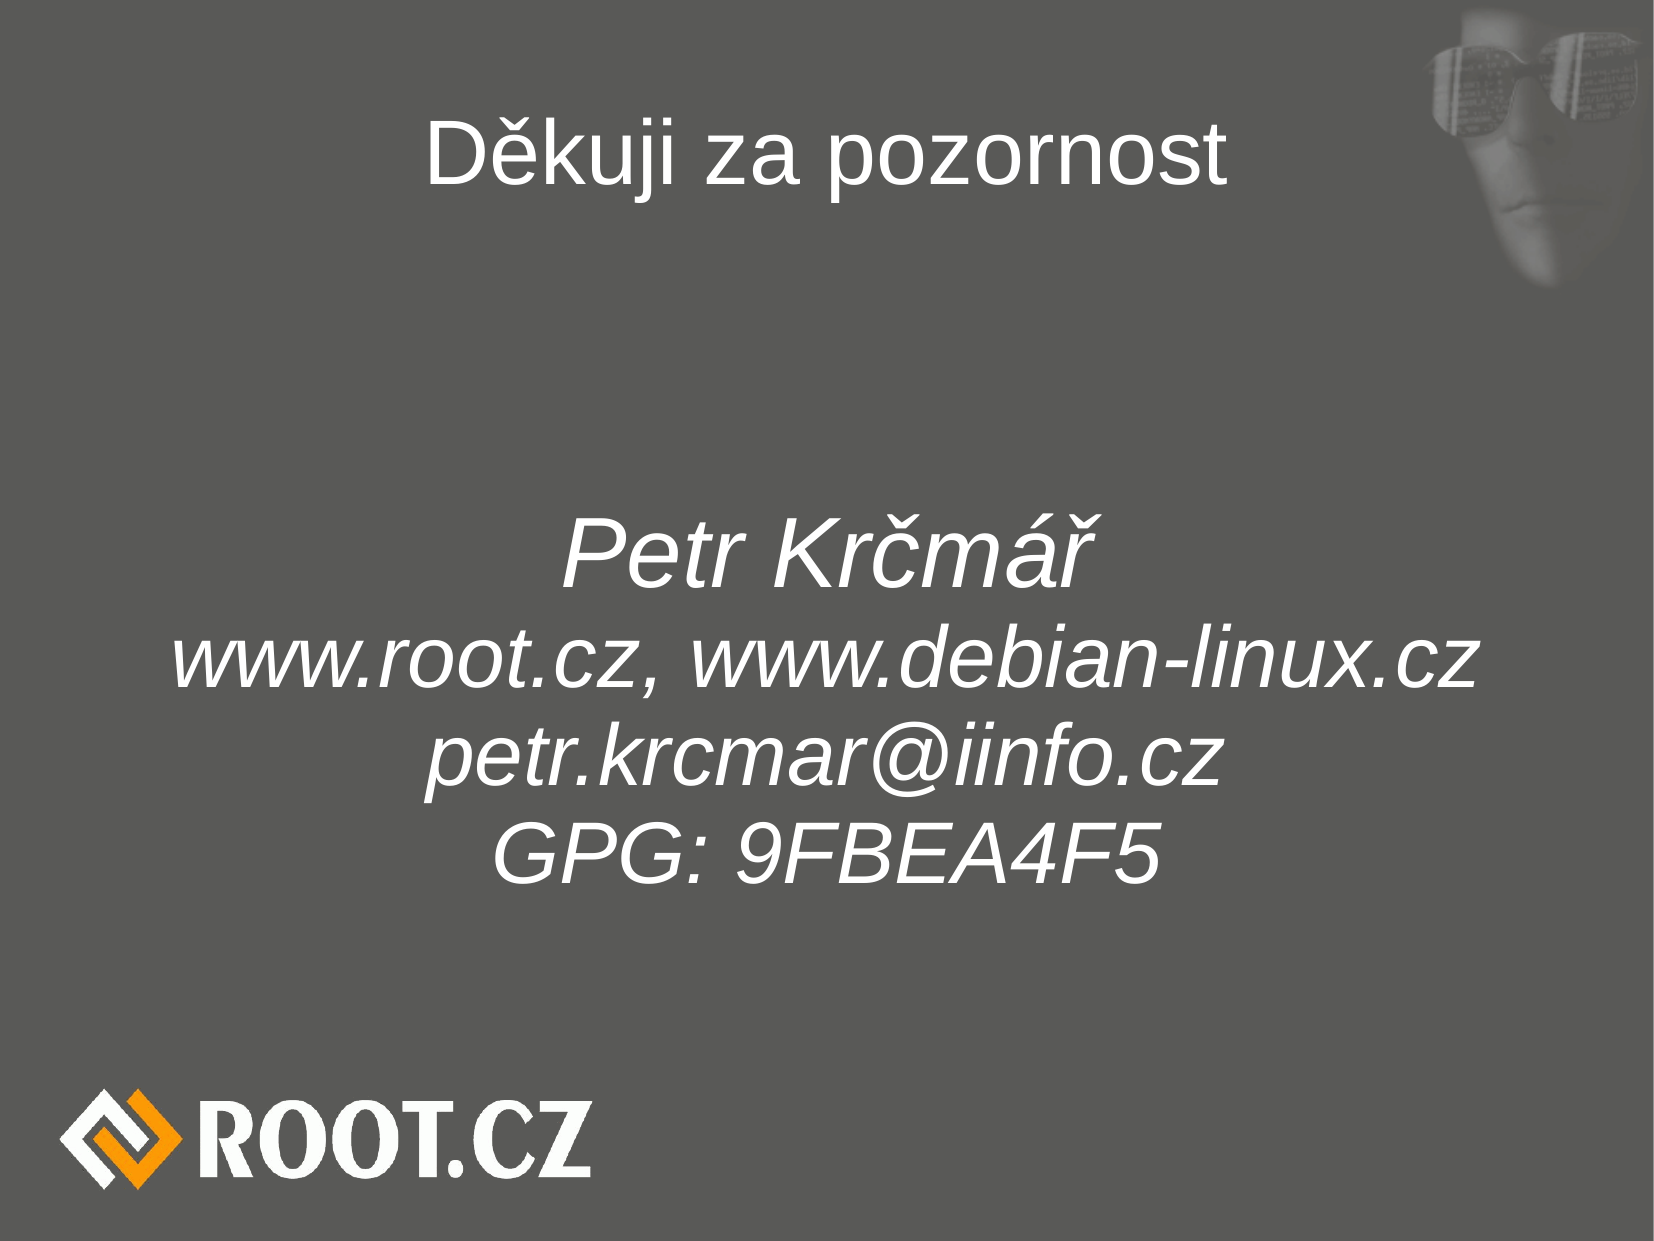

# Děkuji za pozornost
Petr Krčmář
www.root.cz, www.debian-linux.cz
petr.krcmar@iinfo.cz
GPG: 9FBEA4F5